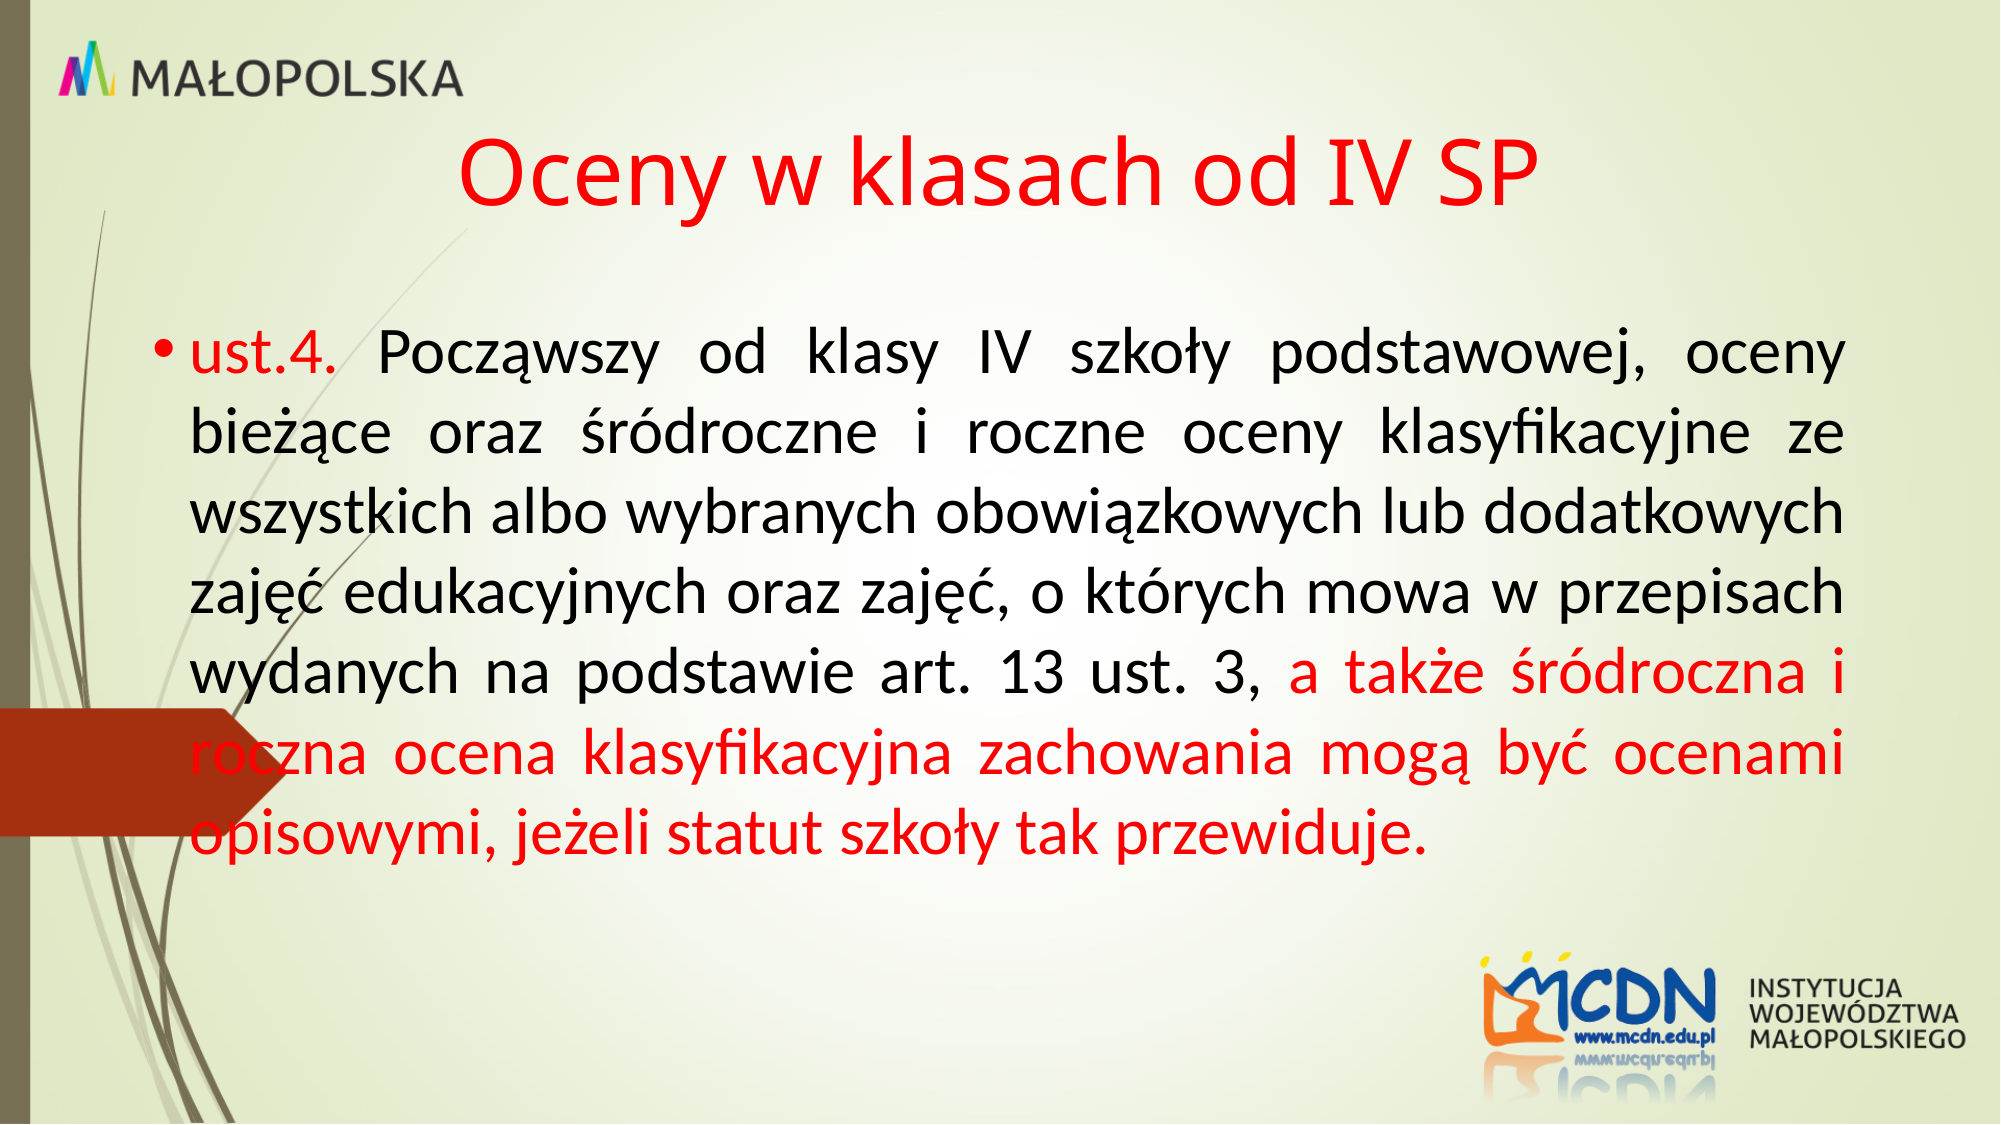

# Oceny w klasach od IV SP
ust.4. Począwszy od klasy IV szkoły podstawowej, oceny bieżące oraz śródroczne i roczne oceny klasyfikacyjne ze wszystkich albo wybranych obowiązkowych lub dodatkowych zajęć edukacyjnych oraz zajęć, o których mowa w przepisach wydanych na podstawie art. 13 ust. 3, a także śródroczna i roczna ocena klasyfikacyjna zachowania mogą być ocenami opisowymi, jeżeli statut szkoły tak przewiduje.